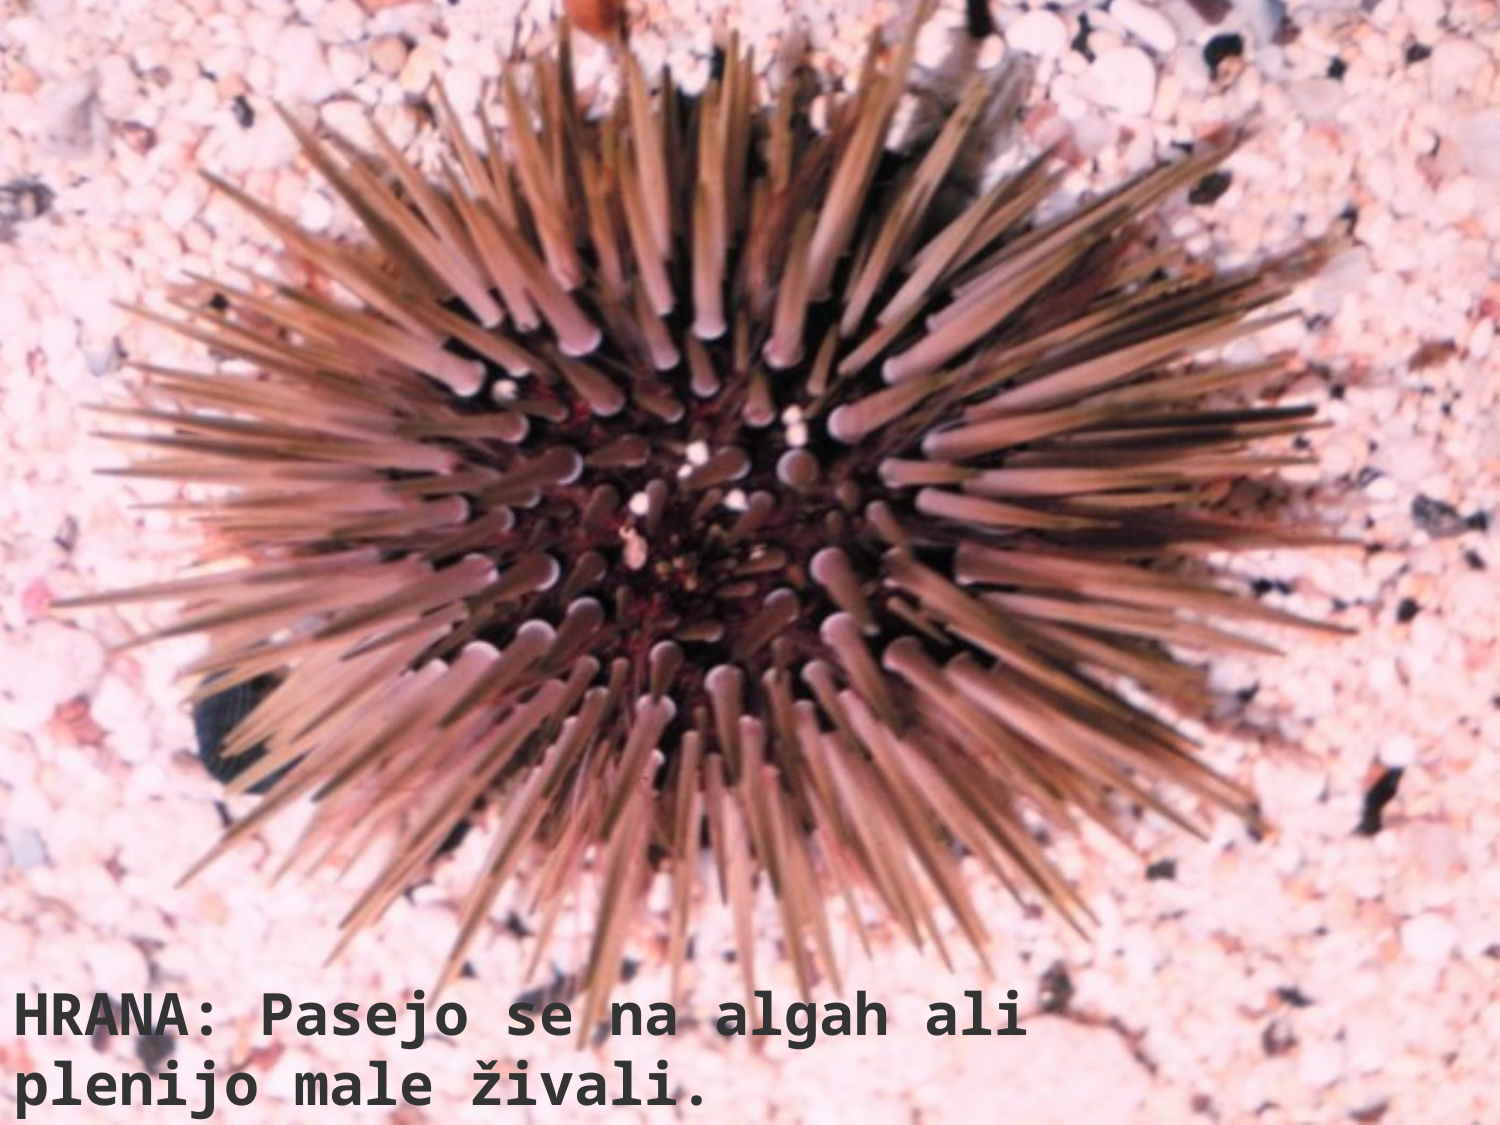

HRANA: Pasejo se na algah ali plenijo male živali.